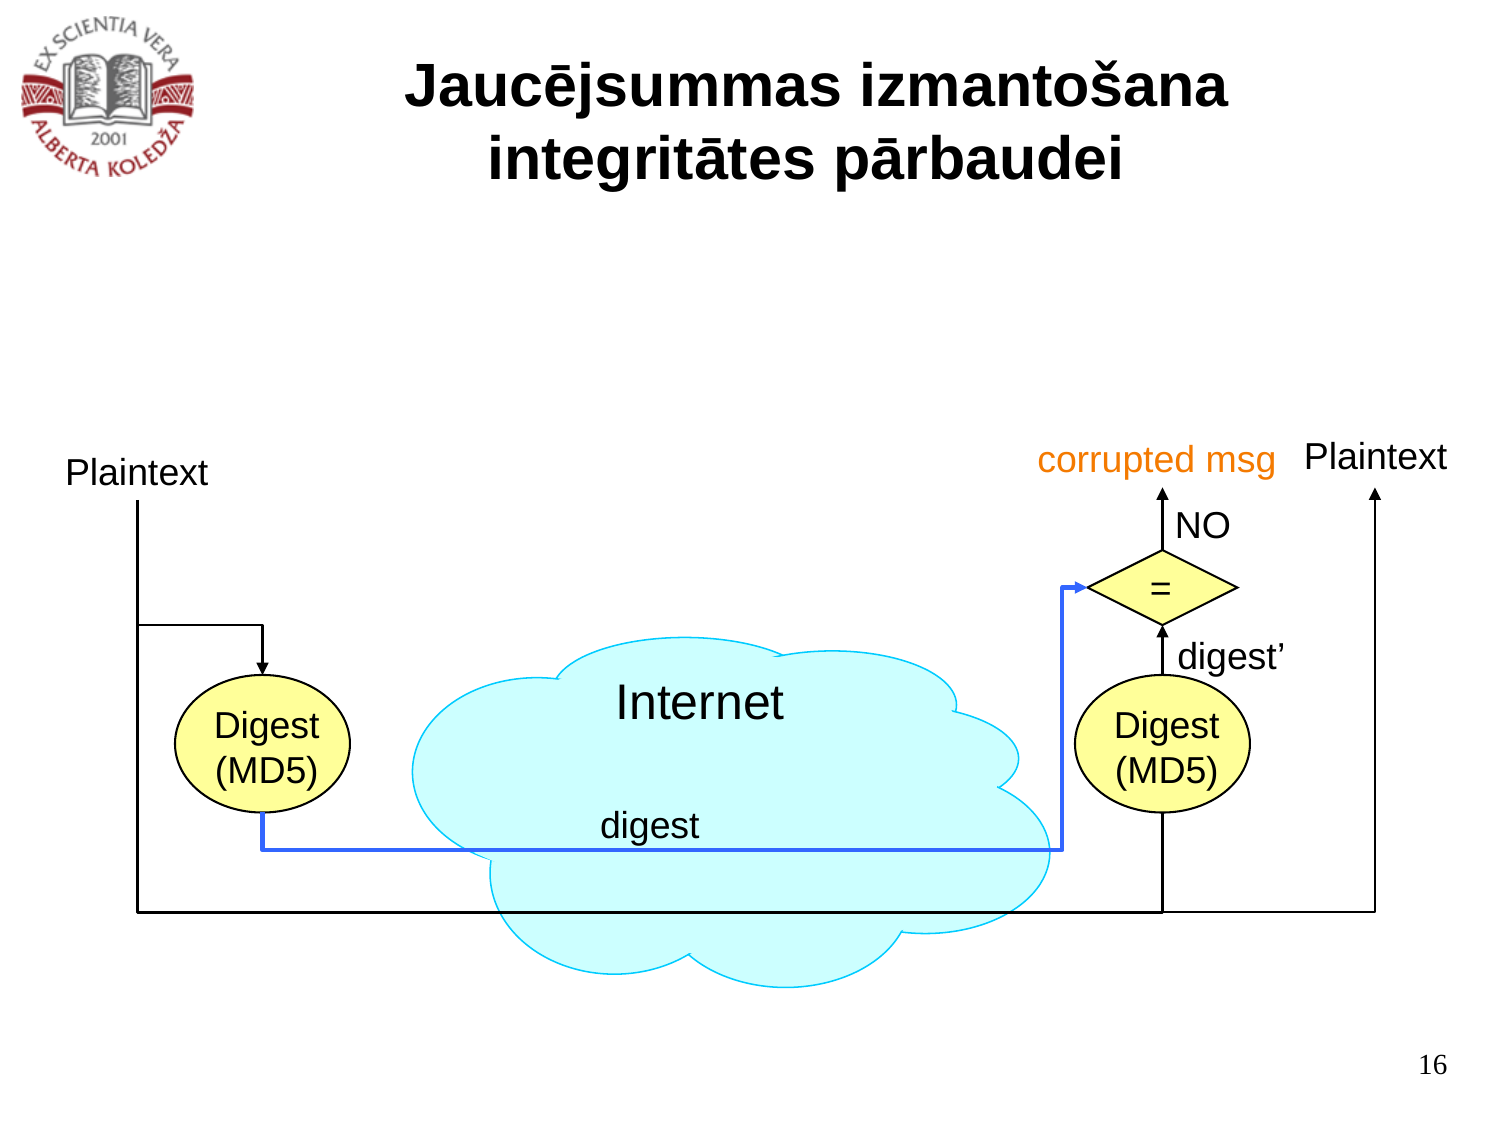

# Jaucējsummas izmantošana integritātes pārbaudei
Plaintext
corrupted msg
Plaintext
NO
=
digest’
Internet
Digest
(MD5)
Digest
(MD5)
digest